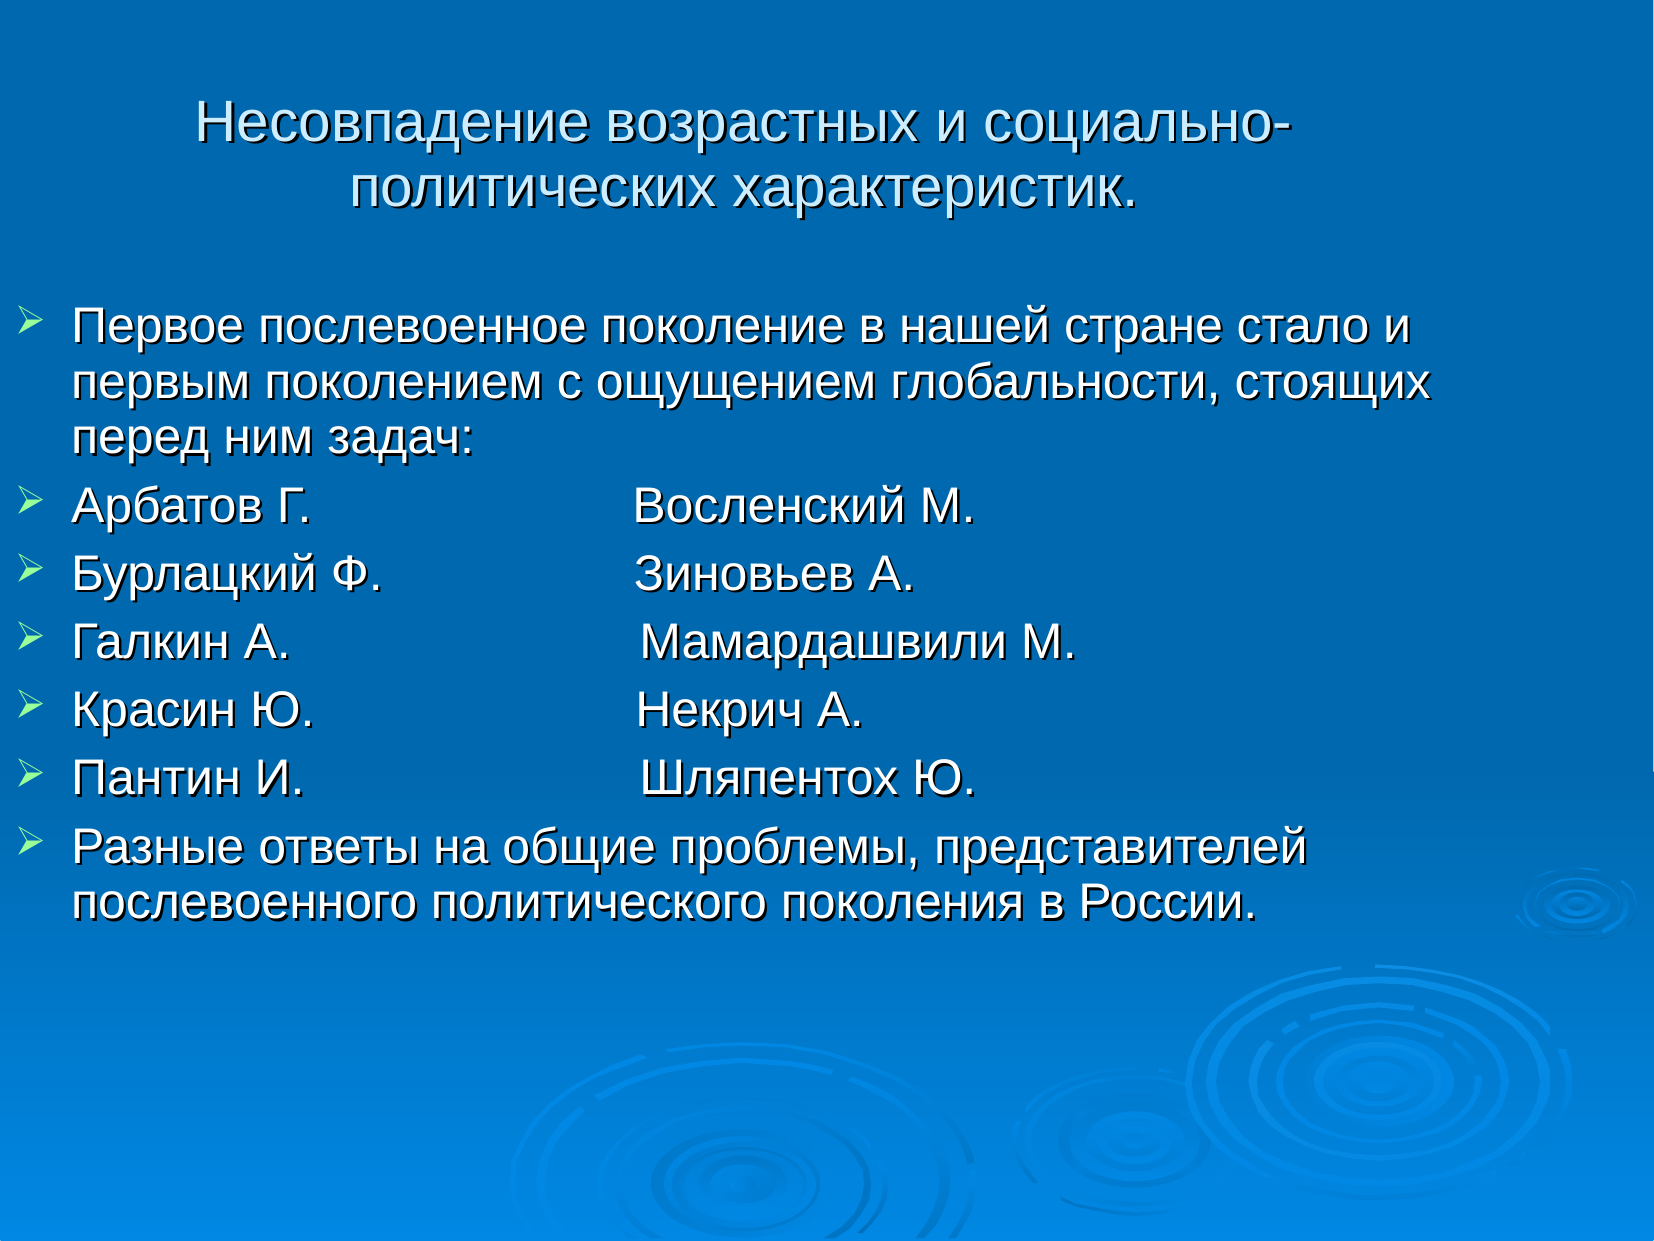

# Несовпадение возрастных и социально-политических характеристик.
Первое послевоенное поколение в нашей стране стало и первым поколением с ощущением глобальности, стоящих перед ним задач:
Арбатов Г. Восленский М.
Бурлацкий Ф. Зиновьев А.
Галкин А. Мамардашвили М.
Красин Ю. Некрич А.
Пантин И. Шляпентох Ю.
Разные ответы на общие проблемы, представителей послевоенного политического поколения в России.